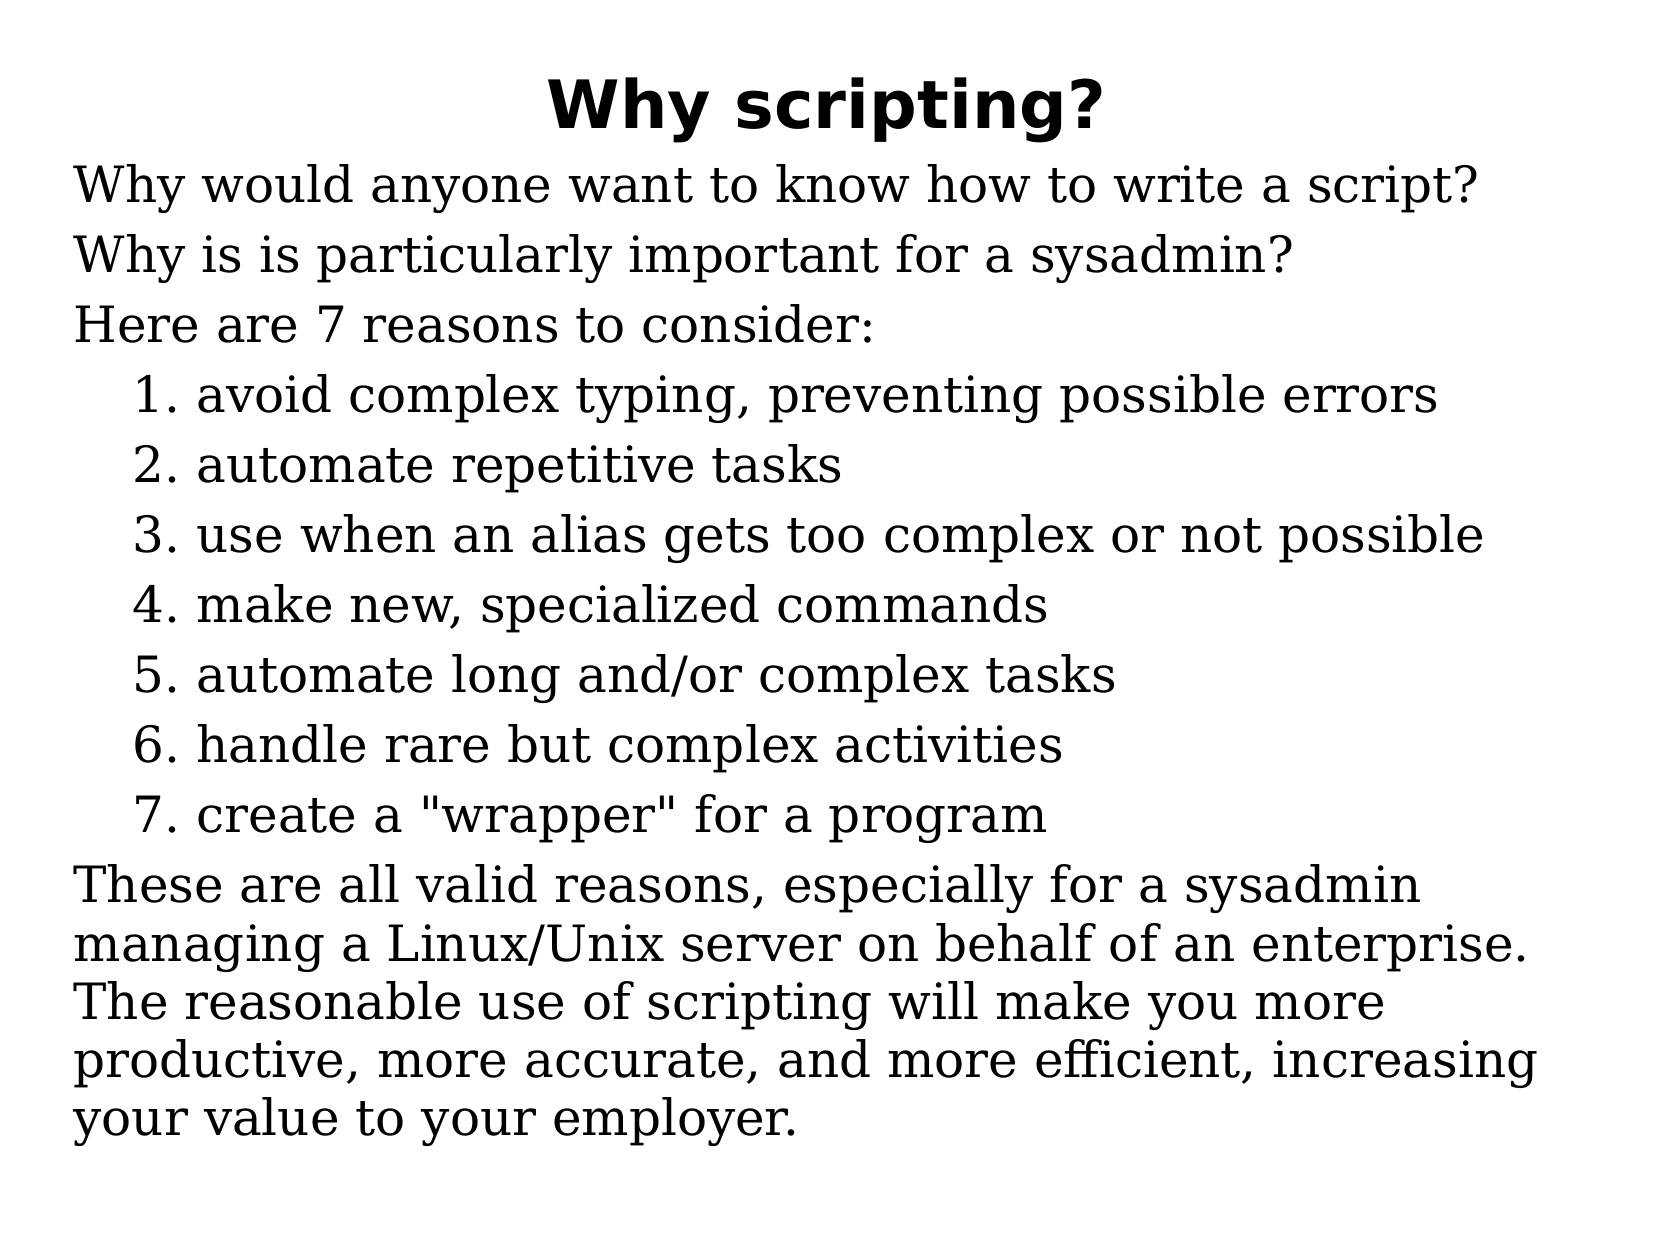

Why scripting?
Why would anyone want to know how to write a script?
Why is is particularly important for a sysadmin?
Here are 7 reasons to consider:
avoid complex typing, preventing possible errors
automate repetitive tasks
use when an alias gets too complex or not possible
make new, specialized commands
automate long and/or complex tasks
handle rare but complex activities
create a "wrapper" for a program
These are all valid reasons, especially for a sysadmin managing a Linux/Unix server on behalf of an enterprise. The reasonable use of scripting will make you more productive, more accurate, and more efficient, increasing your value to your employer.